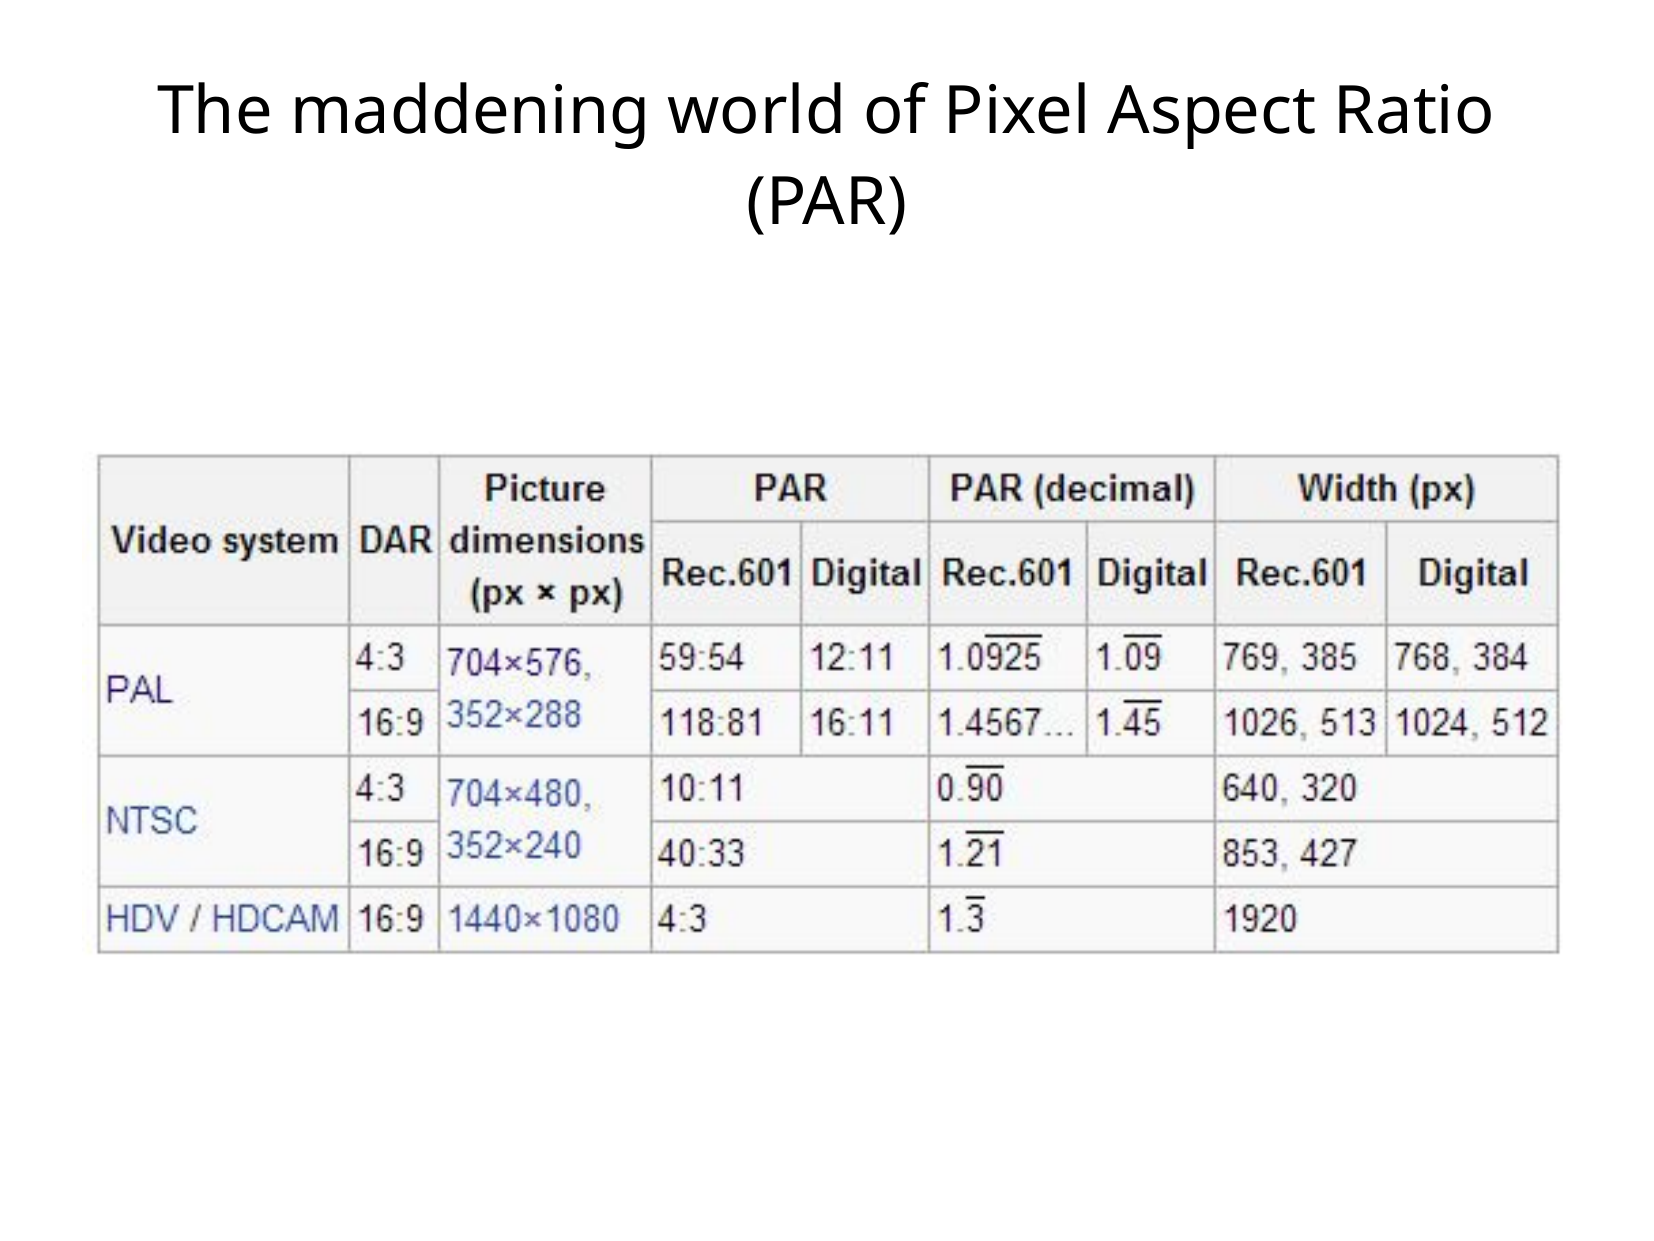

# The maddening world of Pixel Aspect Ratio (PAR)